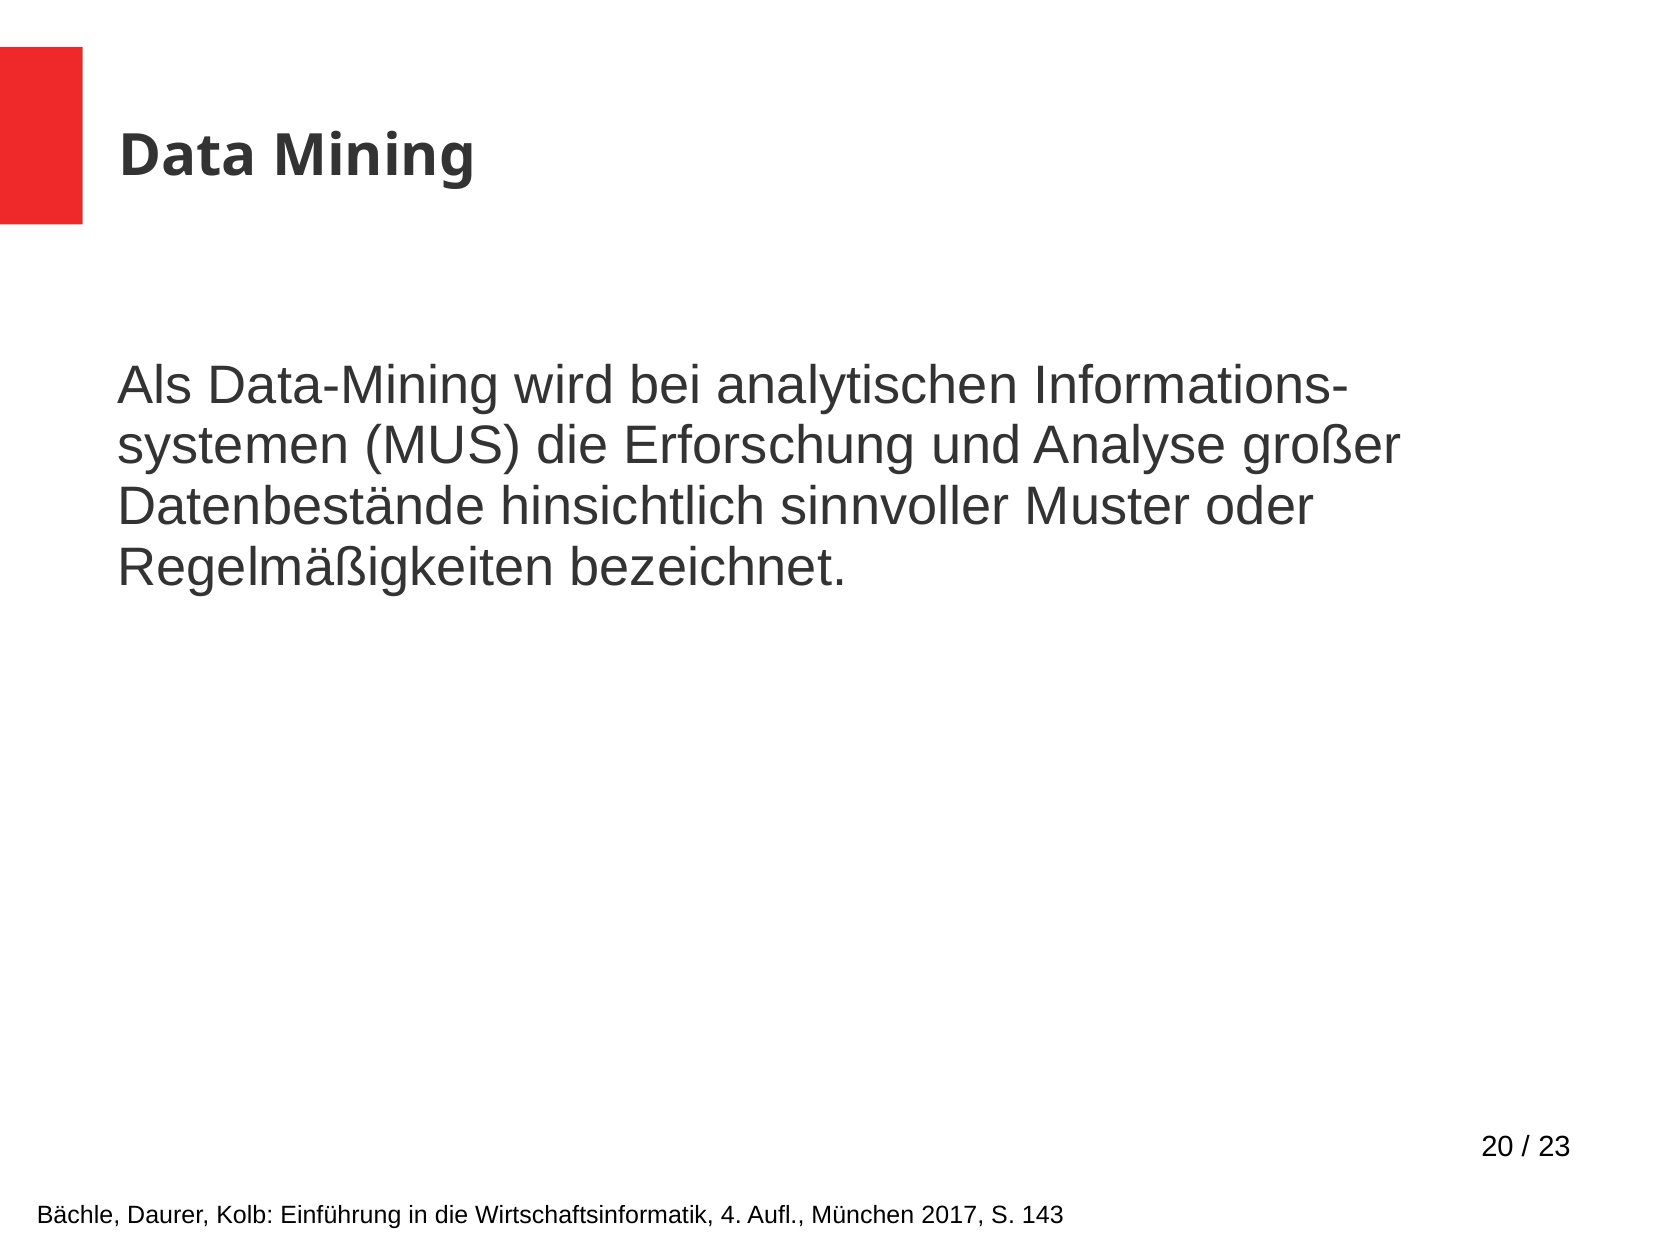

# Data Mining
Als Data-Mining wird bei analytischen Informations-systemen (MUS) die Erforschung und Analyse großer Datenbestände hinsichtlich sinnvoller Muster oder Regelmäßigkeiten bezeichnet.
20
Bächle, Daurer, Kolb: Einführung in die Wirtschaftsinformatik, 4. Aufl., München 2017, S. 143